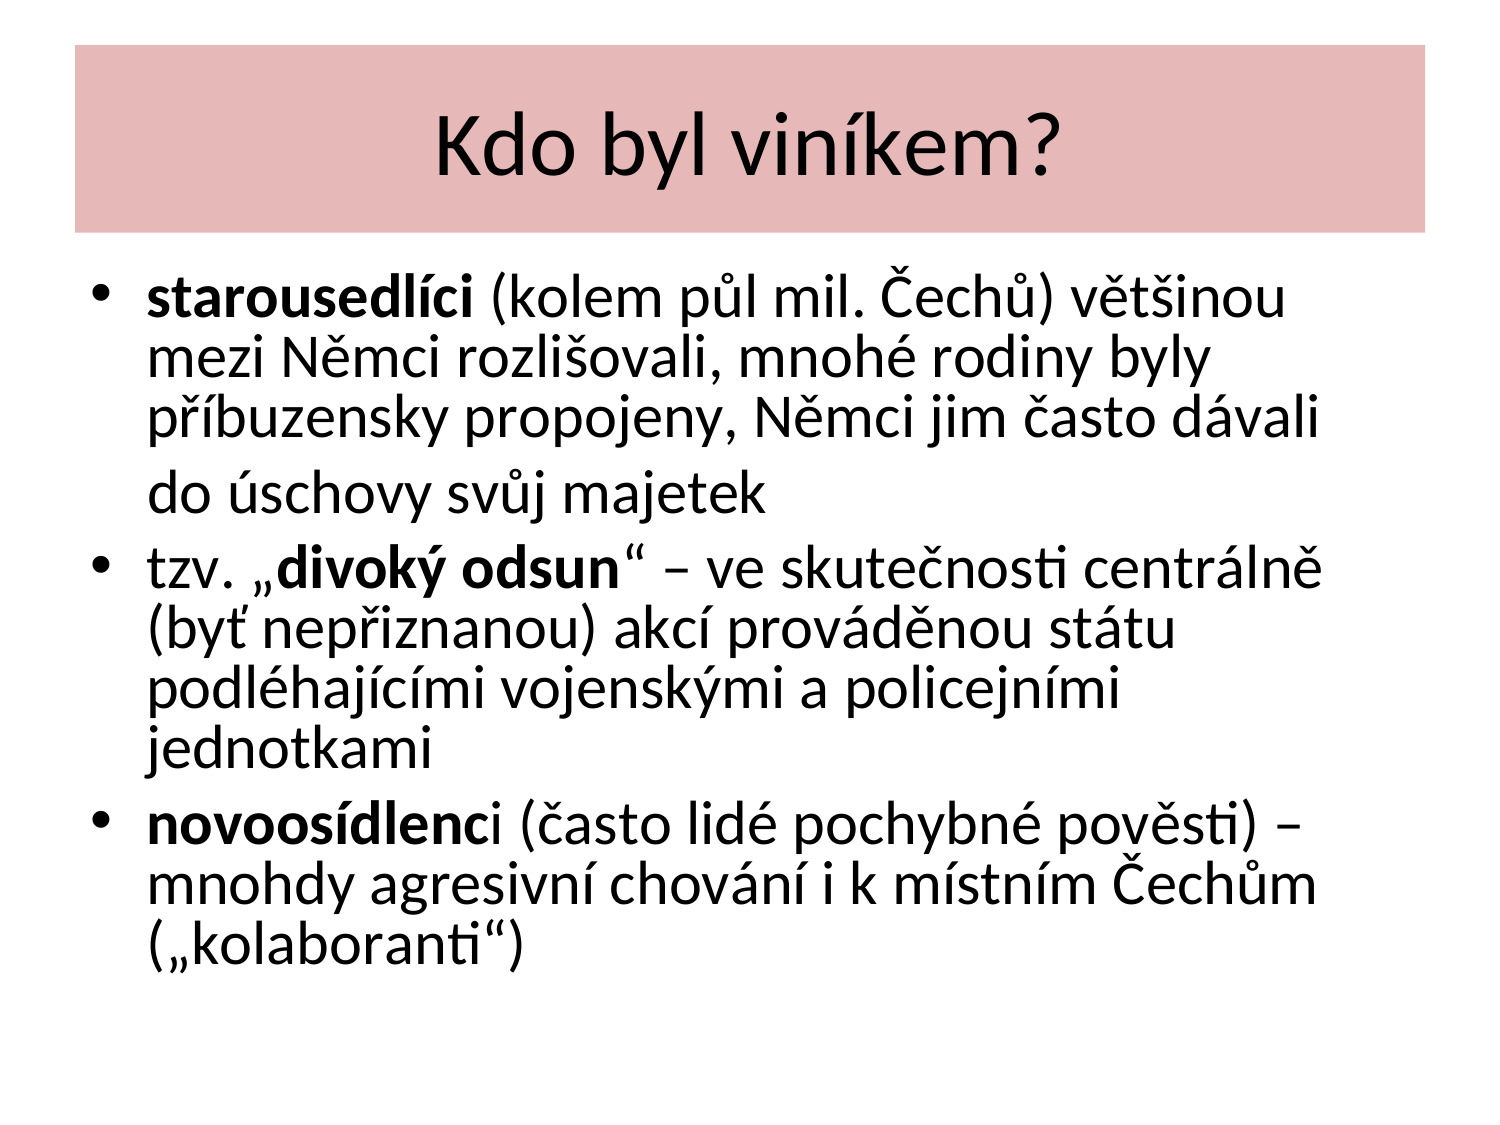

# Kdo byl viníkem?
starousedlíci (kolem půl mil. Čechů) většinou mezi Němci rozlišovali, mnohé rodiny byly příbuzensky propojeny, Němci jim často dávali
 do úschovy svůj majetek
tzv. „divoký odsun“ – ve skutečnosti centrálně (byť nepřiznanou) akcí prováděnou státu podléhajícími vojenskými a policejními jednotkami
novoosídlenci (často lidé pochybné pověsti) – mnohdy agresivní chování i k místním Čechům („kolaboranti“)